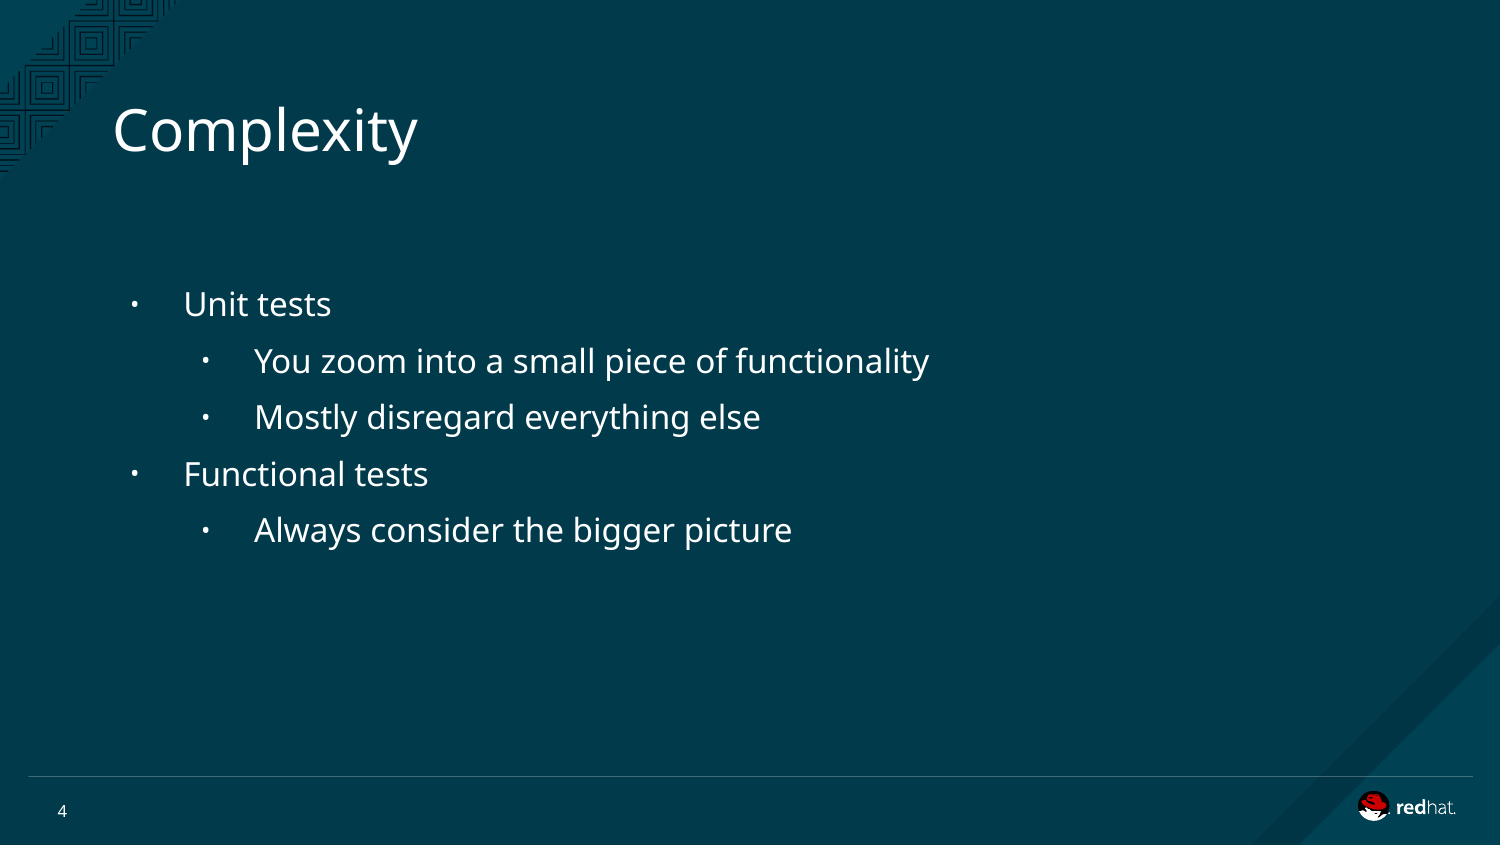

# Complexity
Unit tests
You zoom into a small piece of functionality
Mostly disregard everything else
Functional tests
Always consider the bigger picture
4